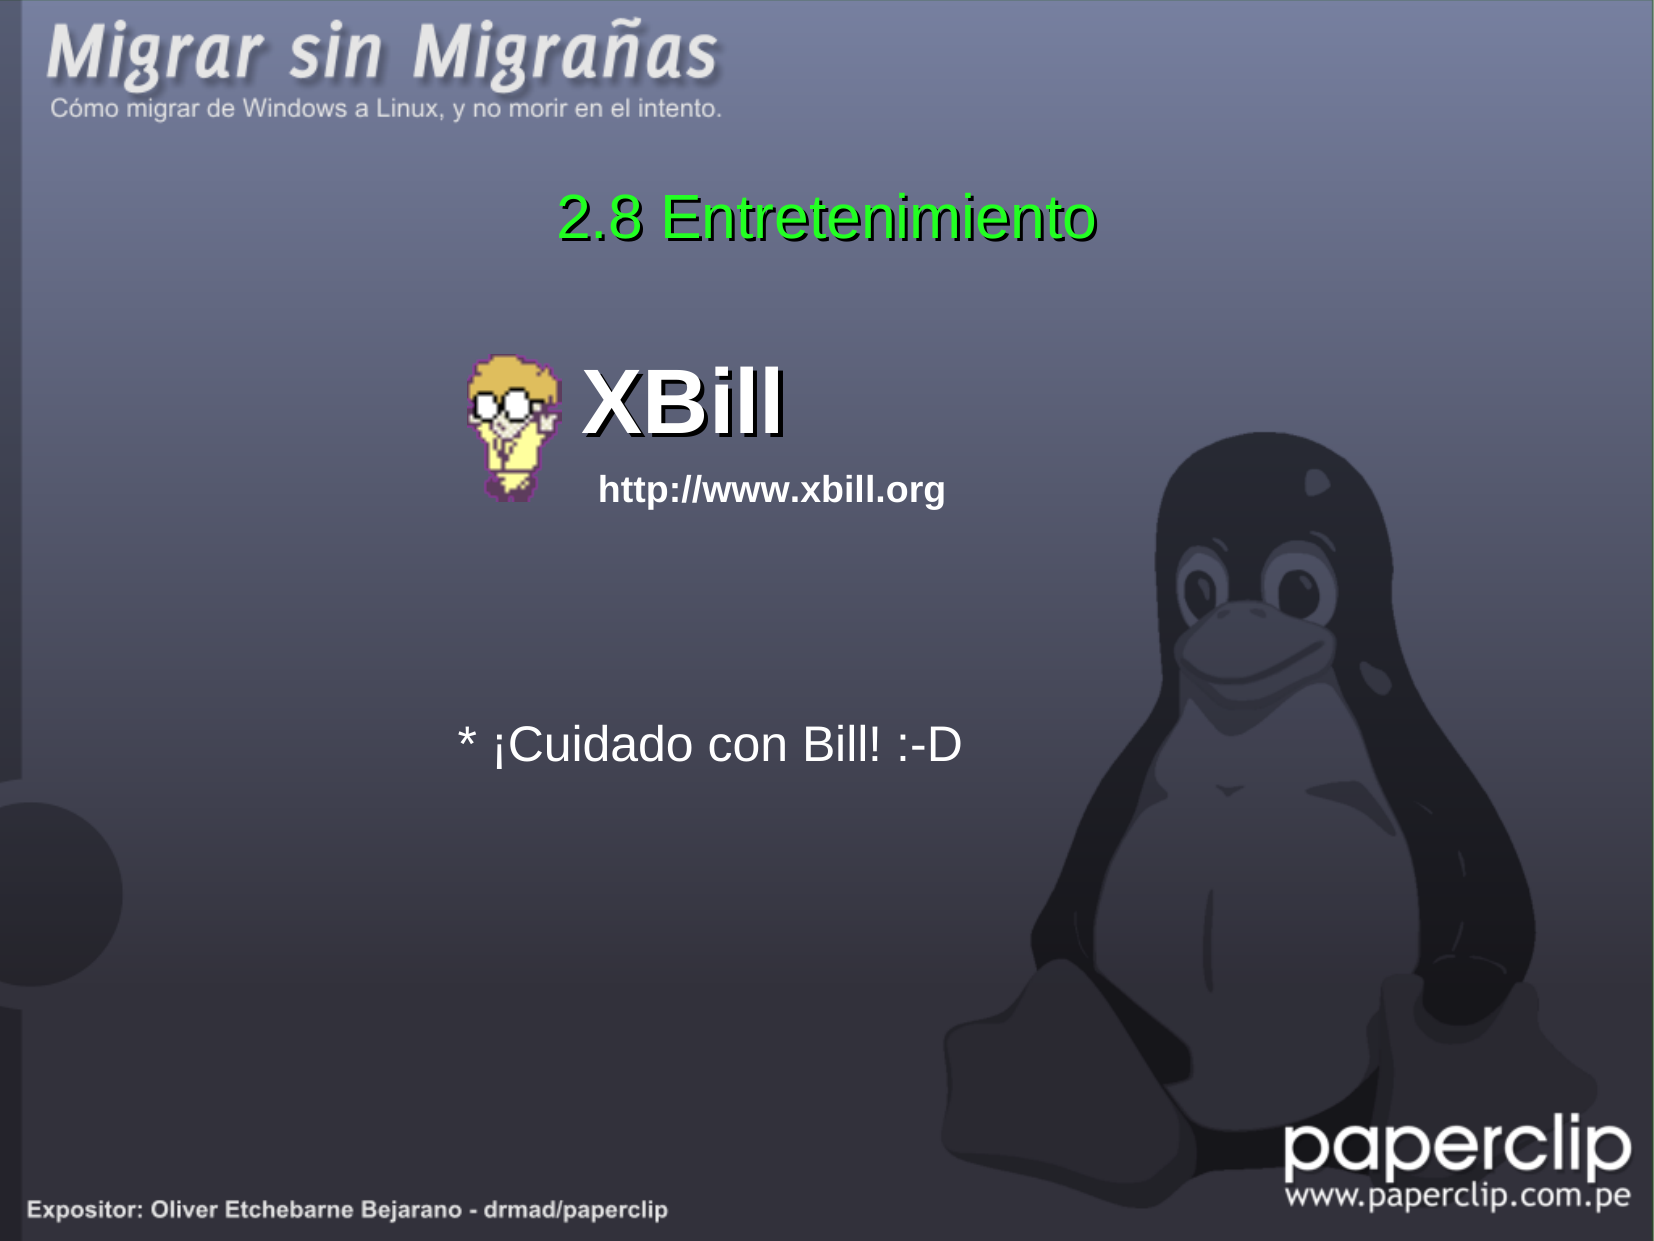

# 2.8 Entretenimiento
XBill
http://www.xbill.org
* ¡Cuidado con Bill! :-D